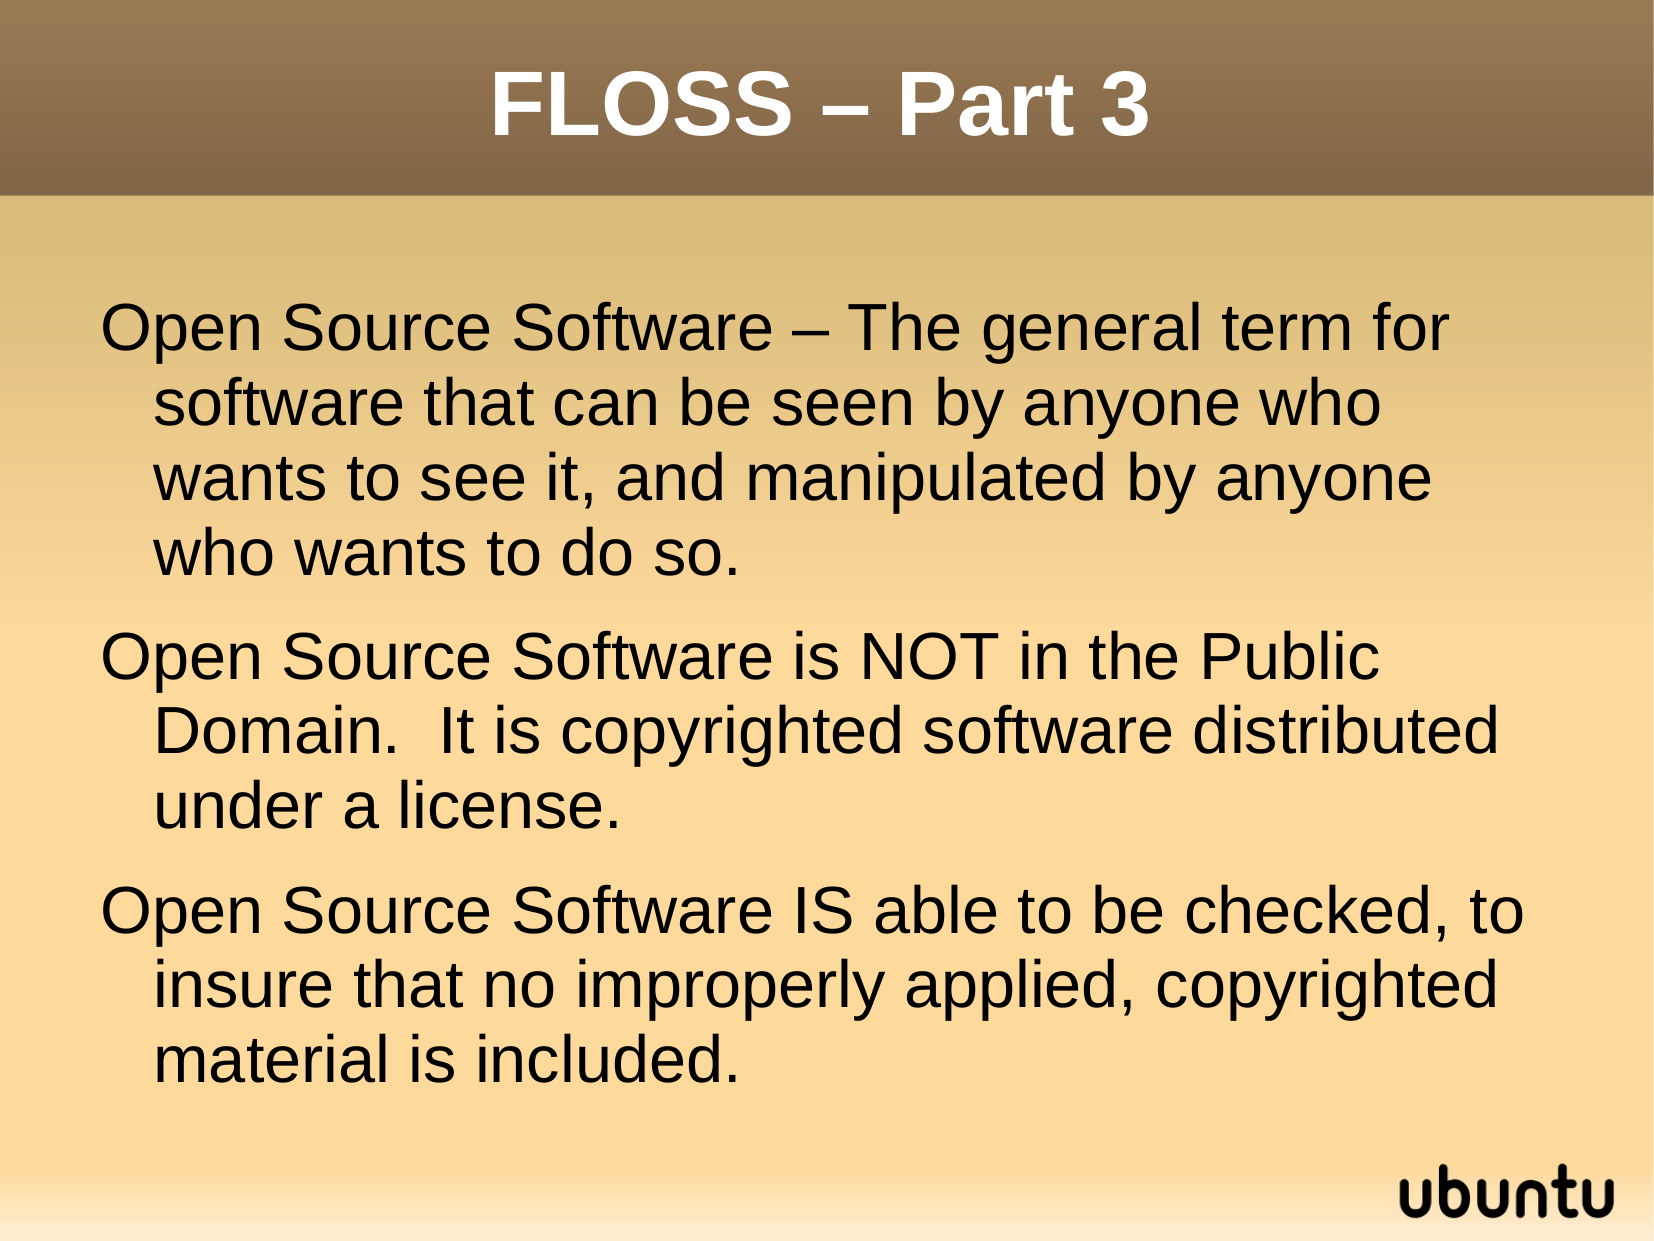

# FLOSS – Part 3
Open Source Software – The general term for software that can be seen by anyone who wants to see it, and manipulated by anyone who wants to do so.
Open Source Software is NOT in the Public Domain. It is copyrighted software distributed under a license.
Open Source Software IS able to be checked, to insure that no improperly applied, copyrighted material is included.